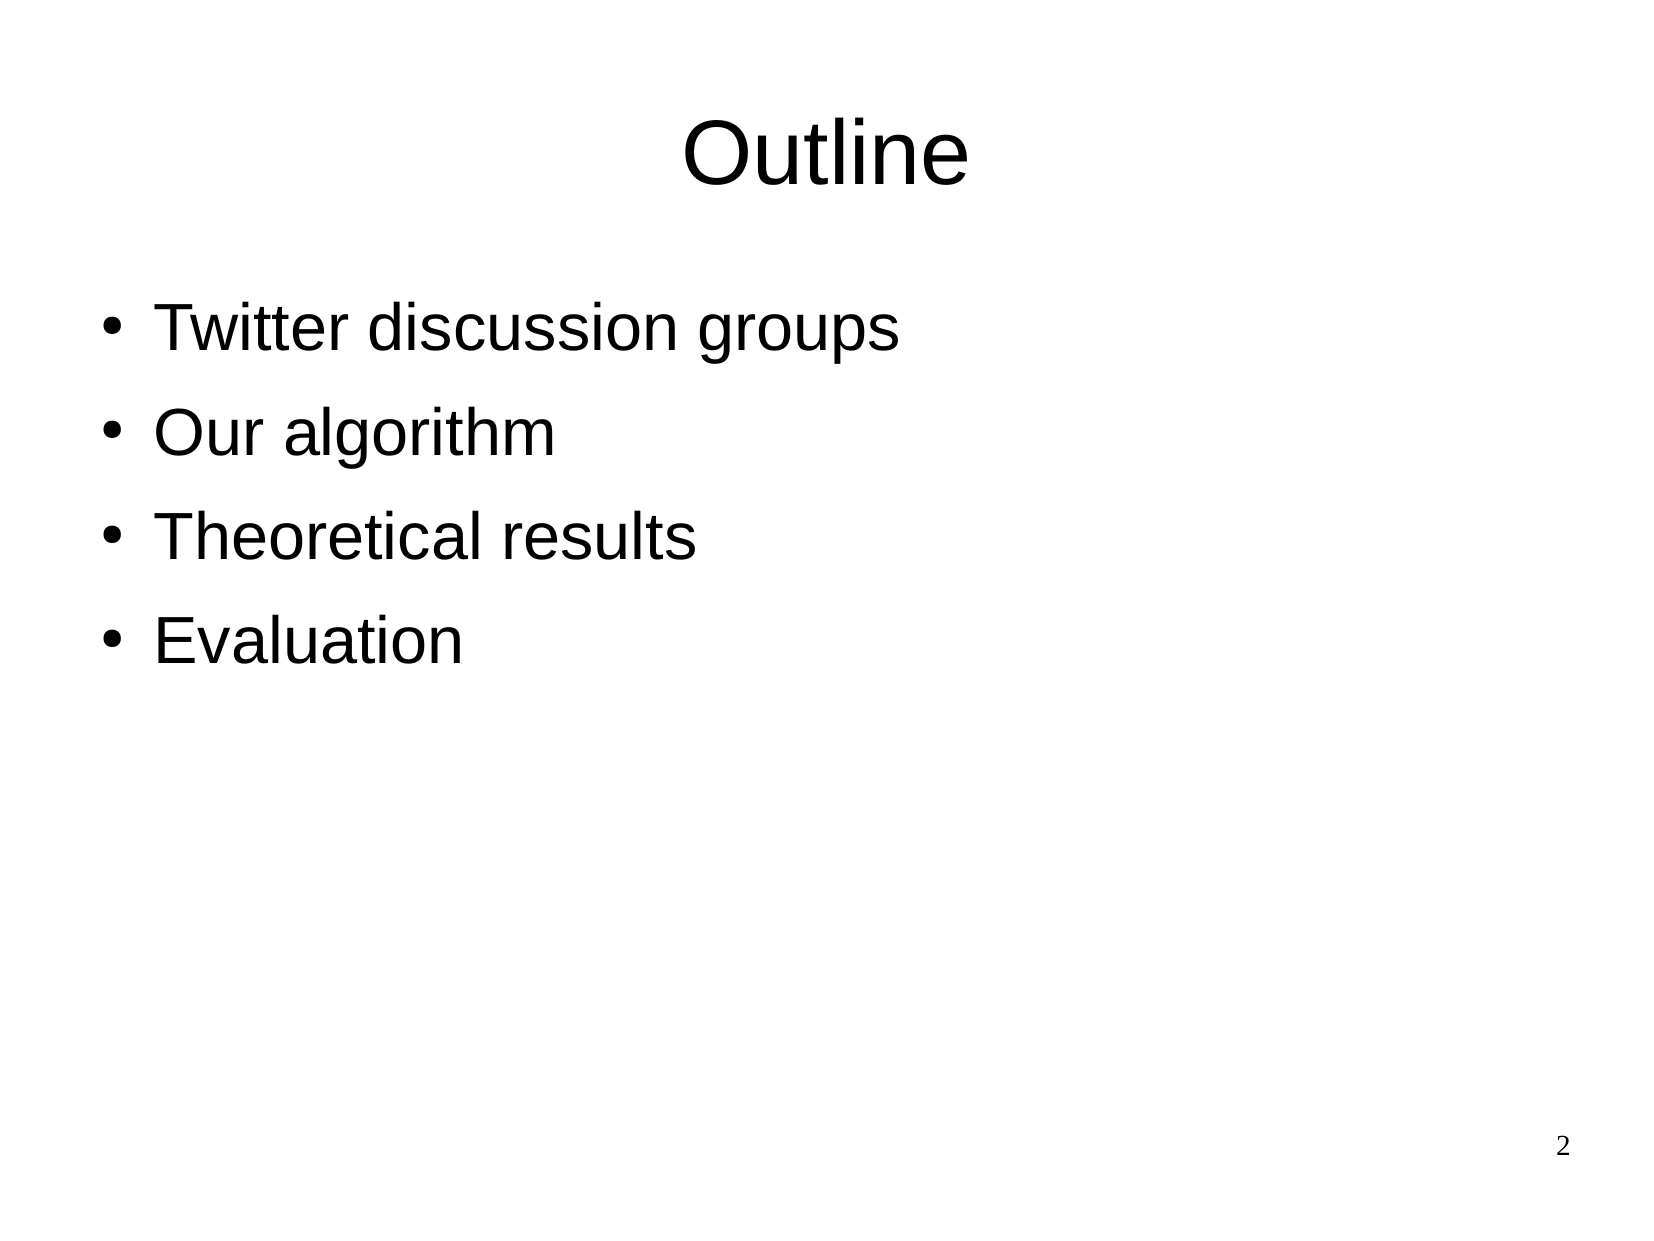

# Outline
Twitter discussion groups
Our algorithm
Theoretical results
Evaluation
2